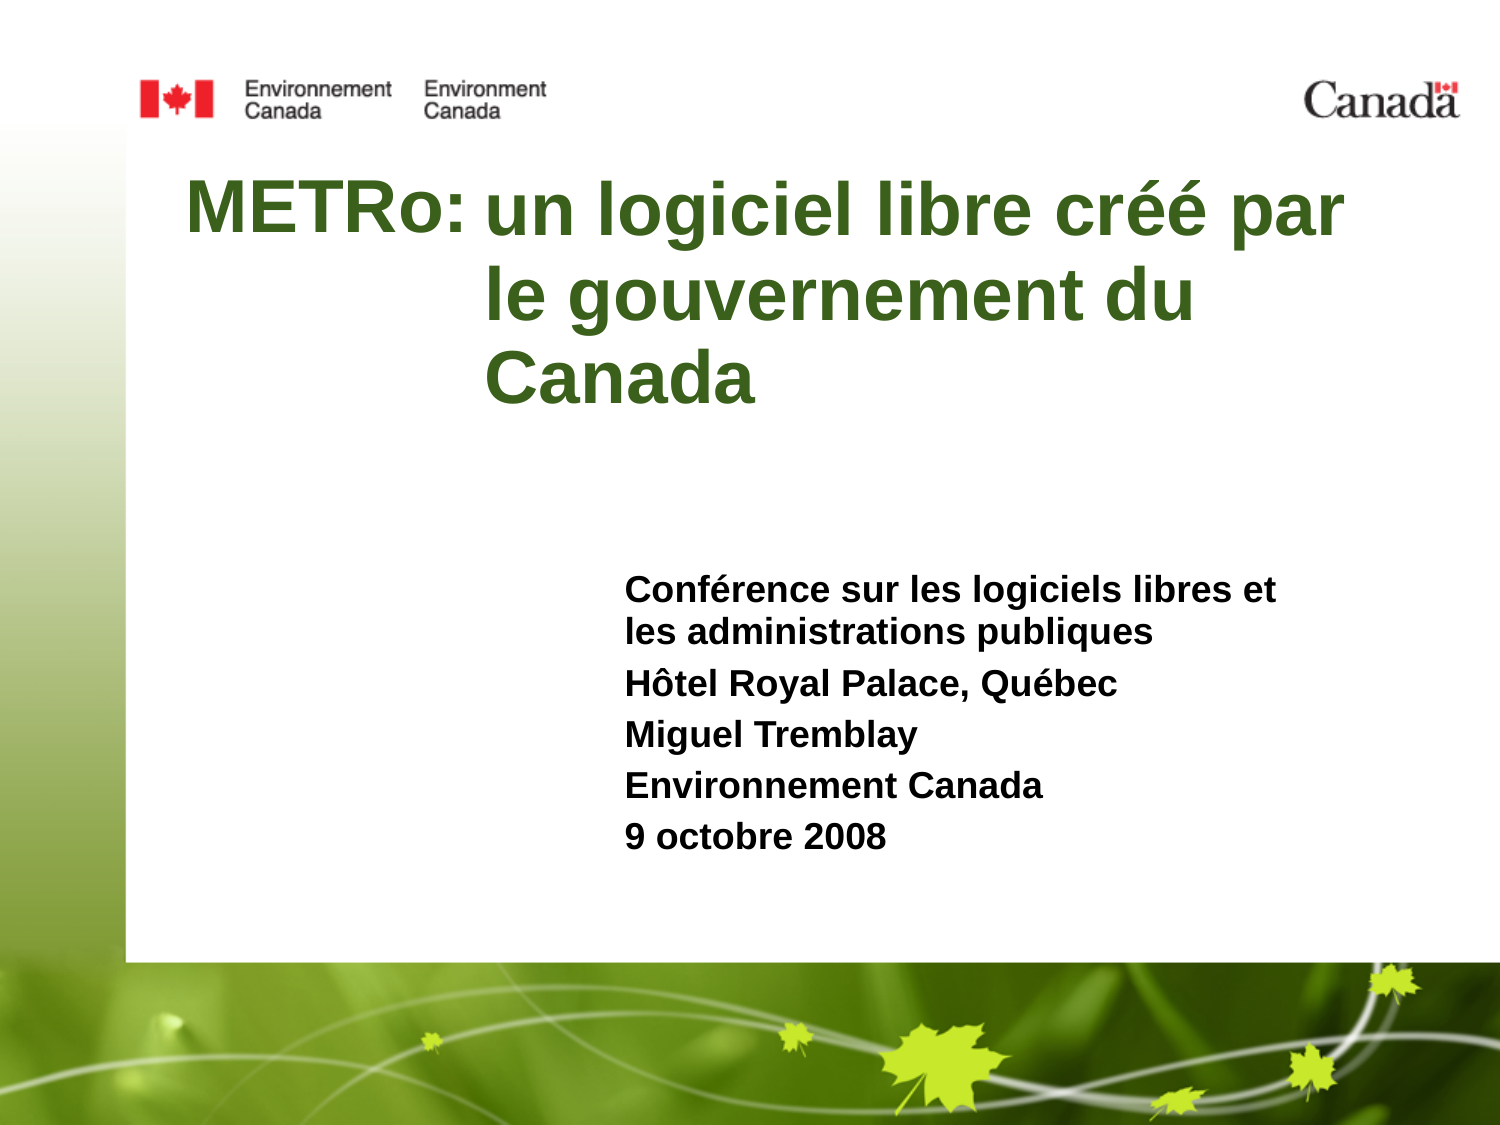

# METRo:
un logiciel libre créé par le gouvernement du Canada
Conférence sur les logiciels libres et les administrations publiques
Hôtel Royal Palace, Québec
Miguel Tremblay
Environnement Canada
9 octobre 2008